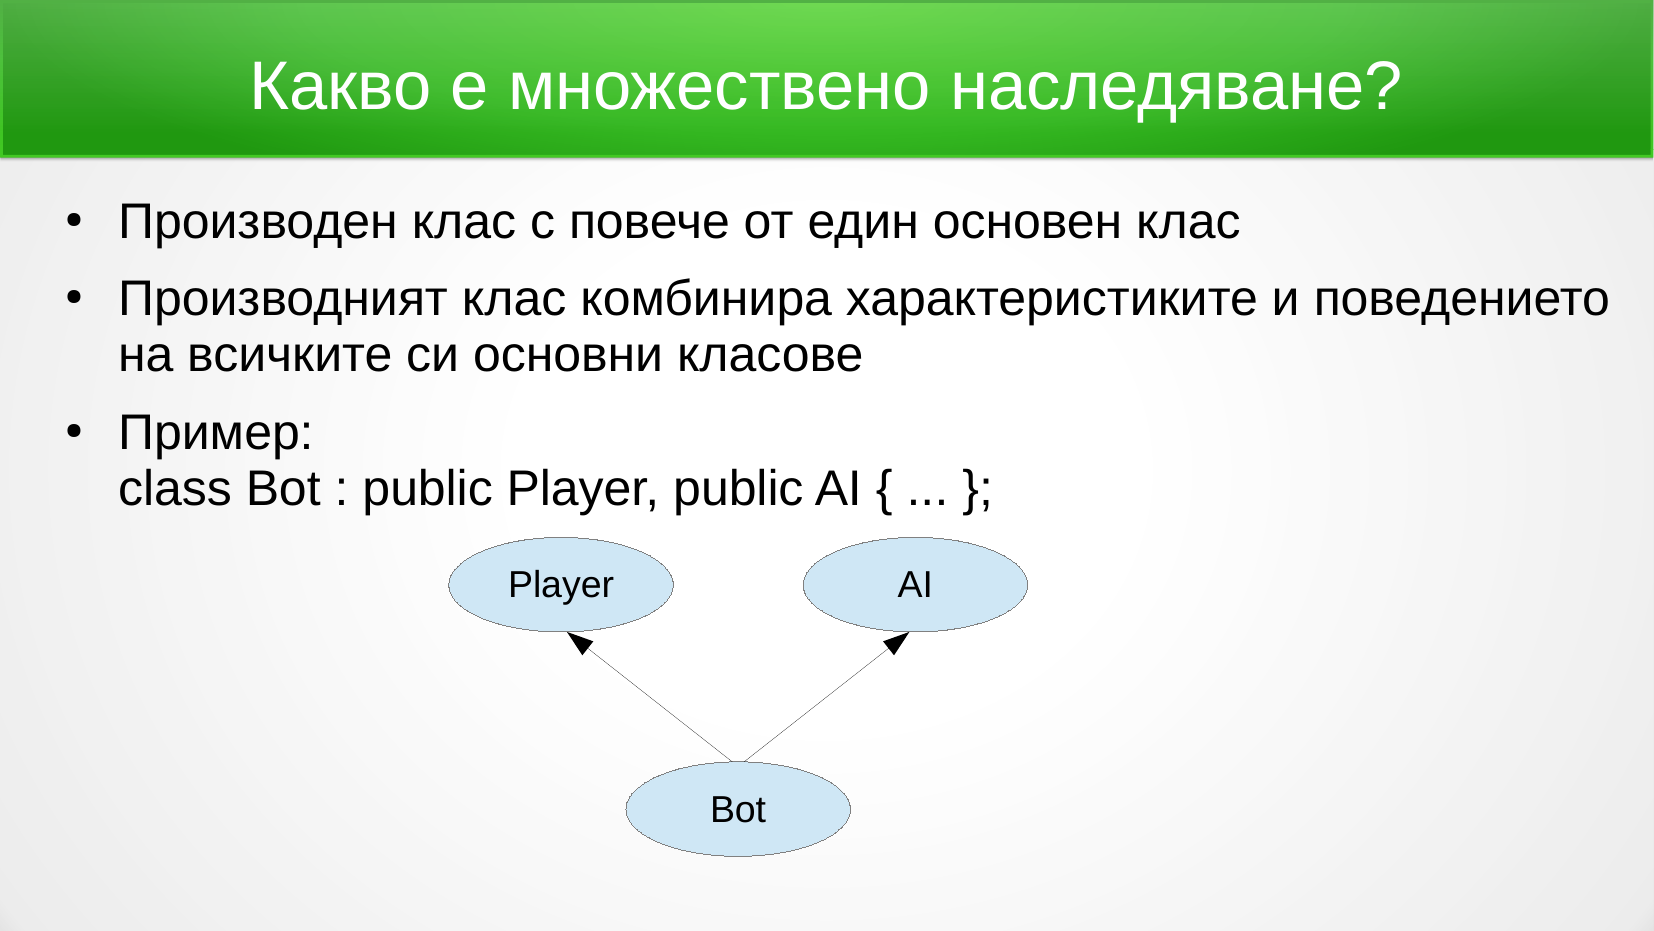

# Какво е множествено наследяване?
Производен клас с повече от един основен клас
Производният клас комбинира характеристиките и поведението на всичките си основни класове
Пример:
class Bot : public Player, public AI { ... };
Player
AI
Bot